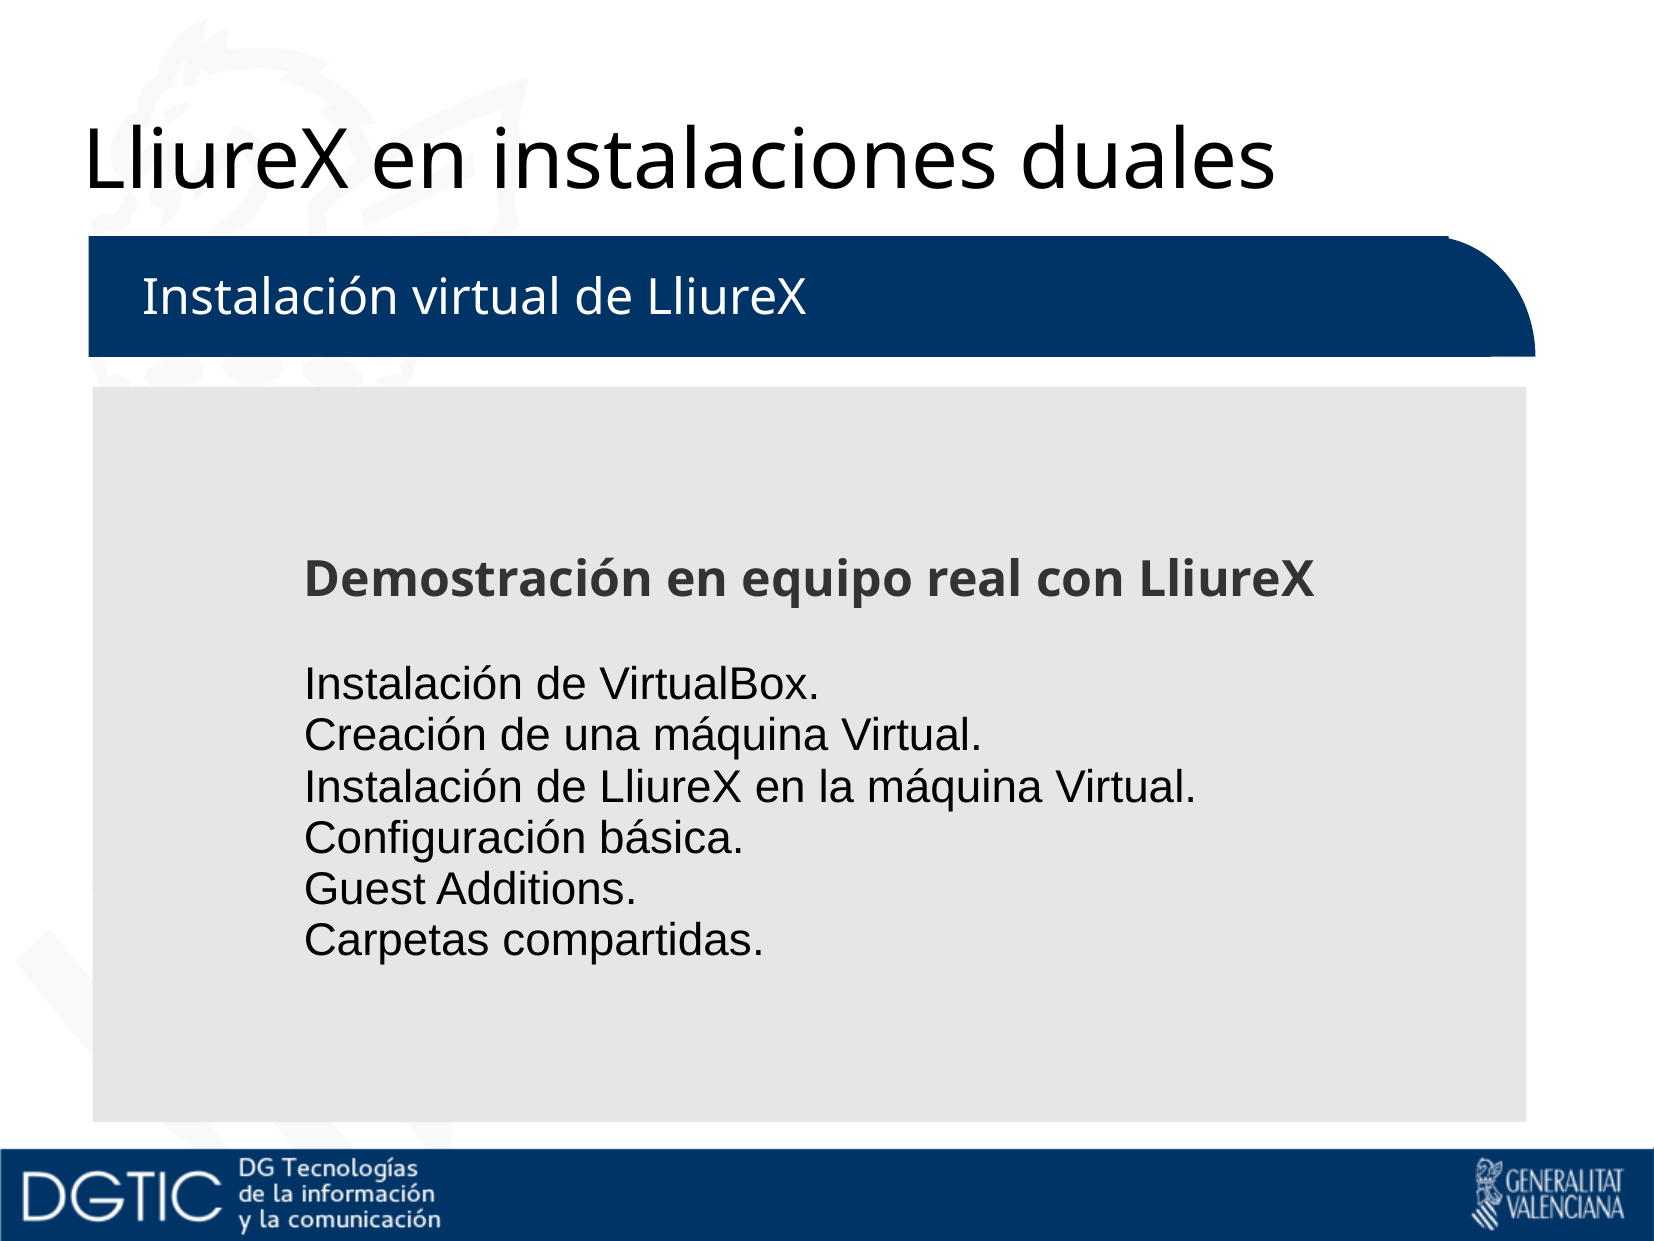

# LliureX en instalaciones duales
Instalación virtual de LliureX
Demostración en equipo real con LliureX
Instalación de VirtualBox.
Creación de una máquina Virtual.
Instalación de LliureX en la máquina Virtual.
Configuración básica.
Guest Additions.
Carpetas compartidas.